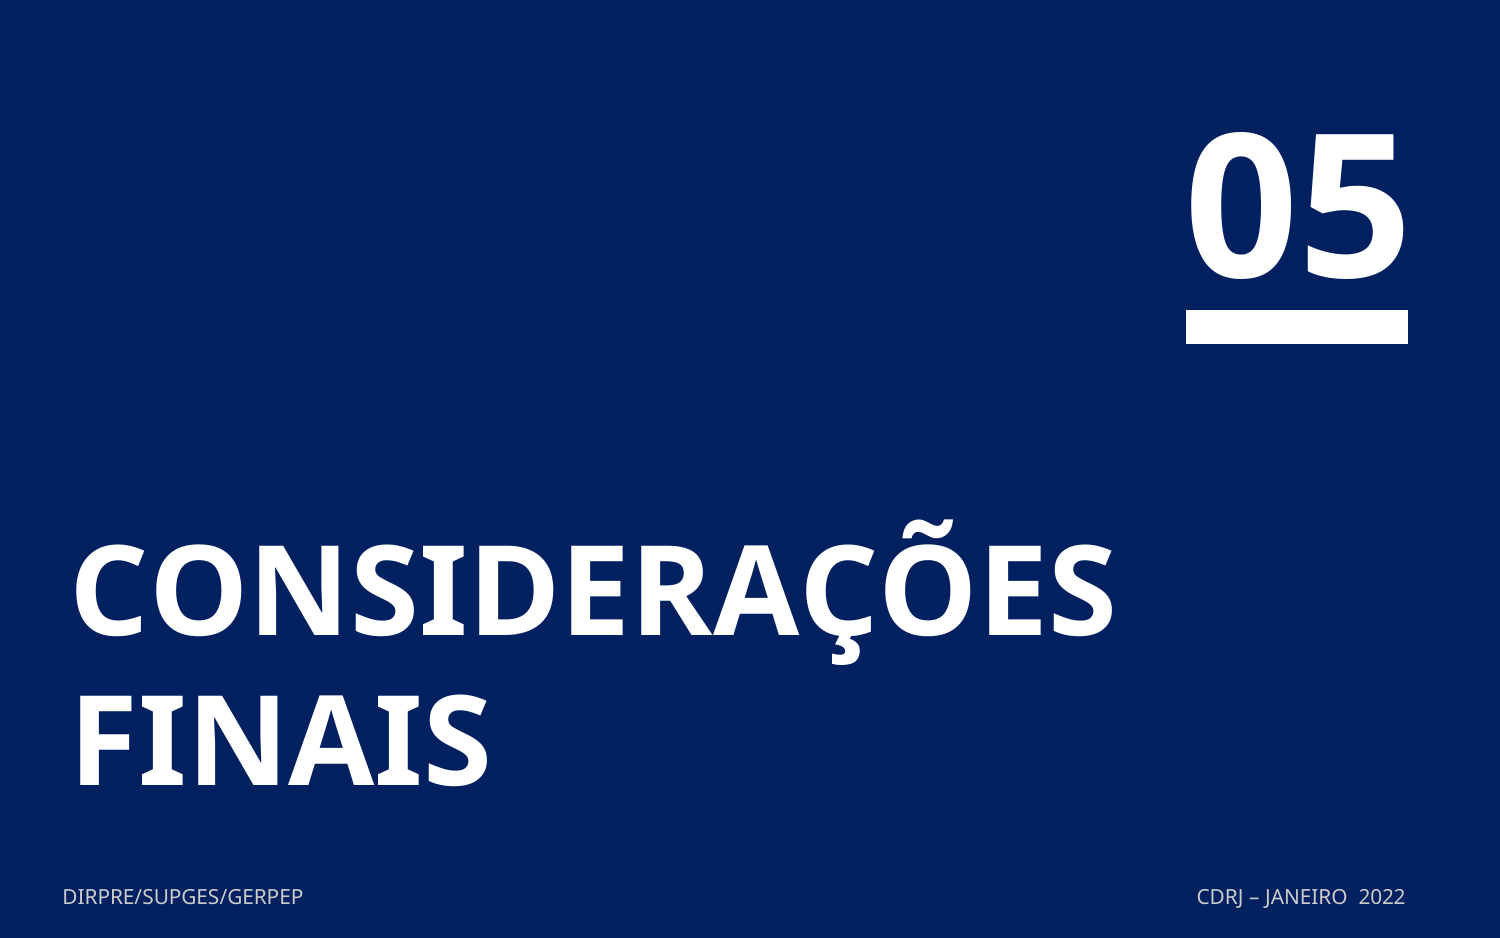

05
CONSIDERAÇÕES FINAIS
DIRPRE/SUPGES/GERPEP
CDRJ – JANEIRO 2022